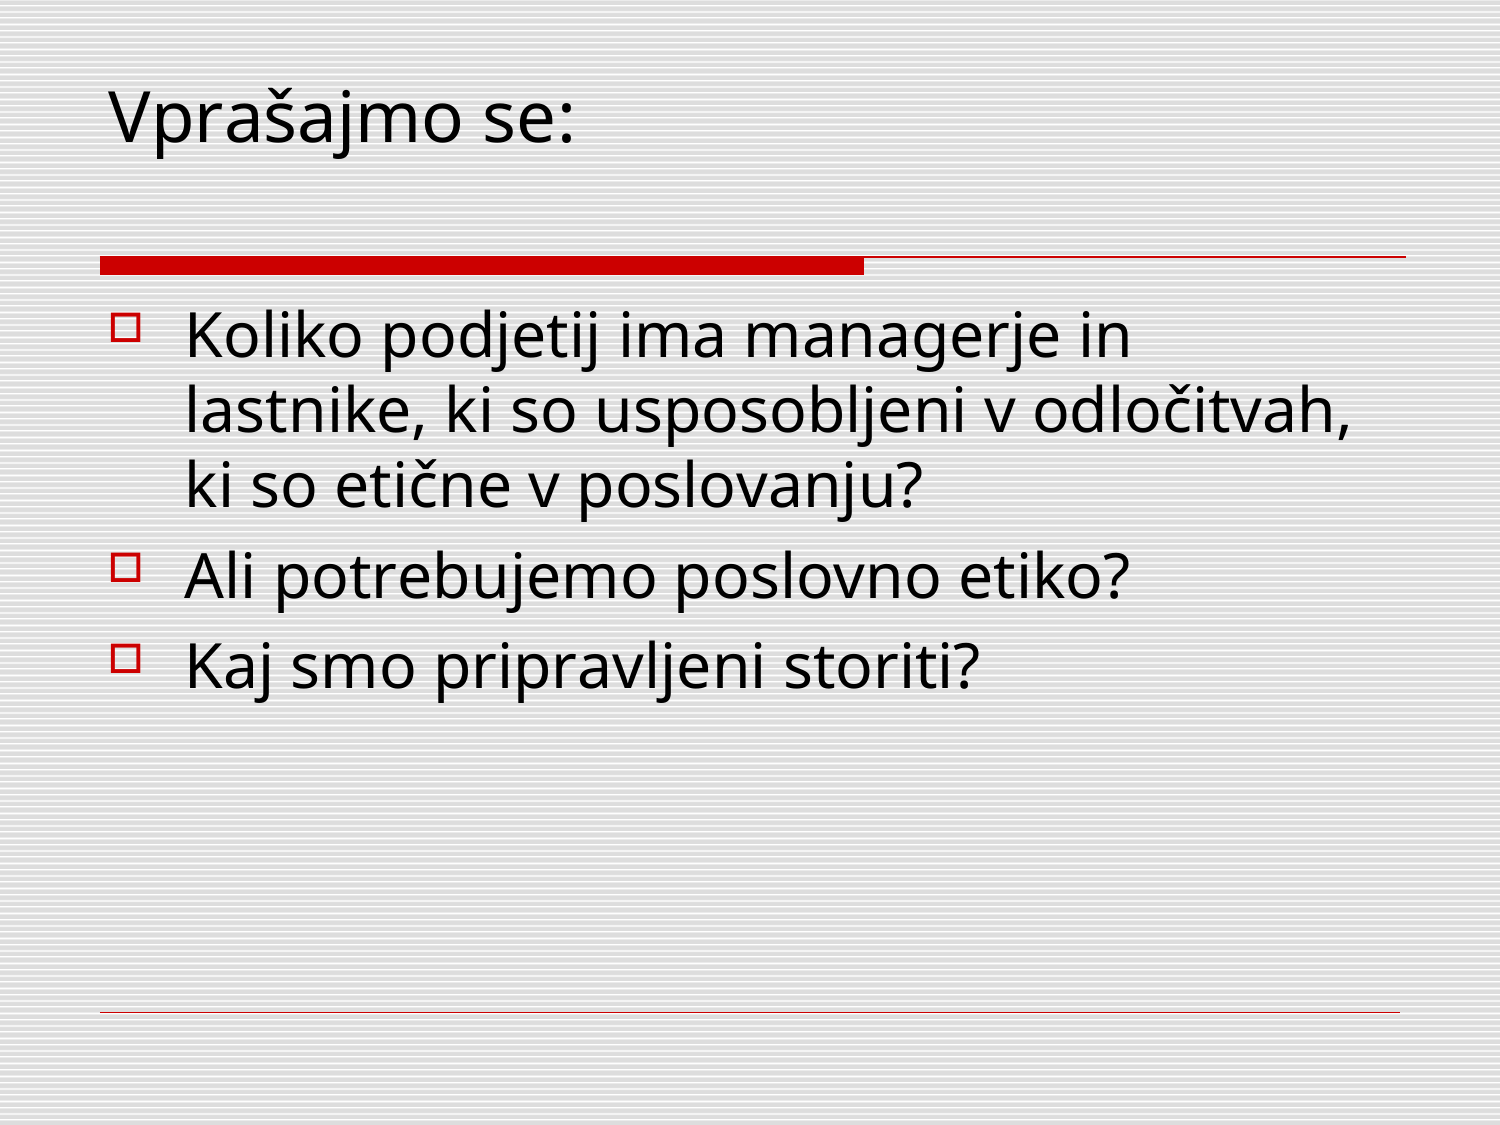

# Vprašajmo se:
Koliko podjetij ima managerje in lastnike, ki so usposobljeni v odločitvah, ki so etične v poslovanju?
Ali potrebujemo poslovno etiko?
Kaj smo pripravljeni storiti?